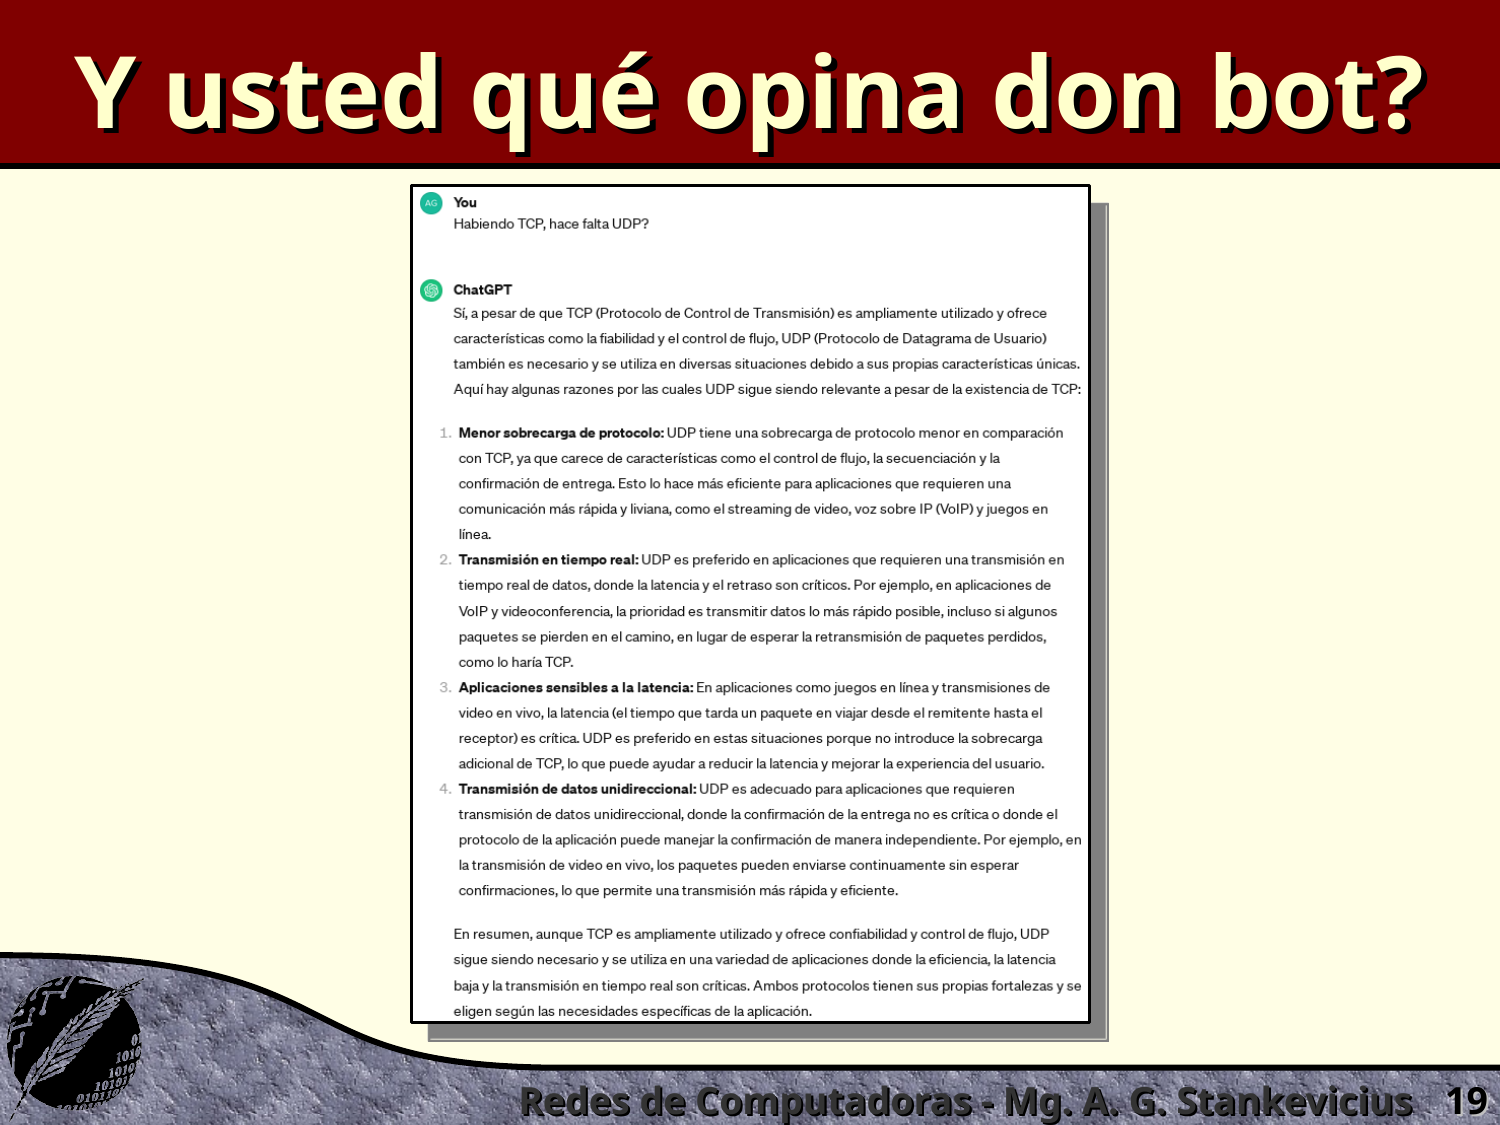

# Y usted qué opina don bot?
19